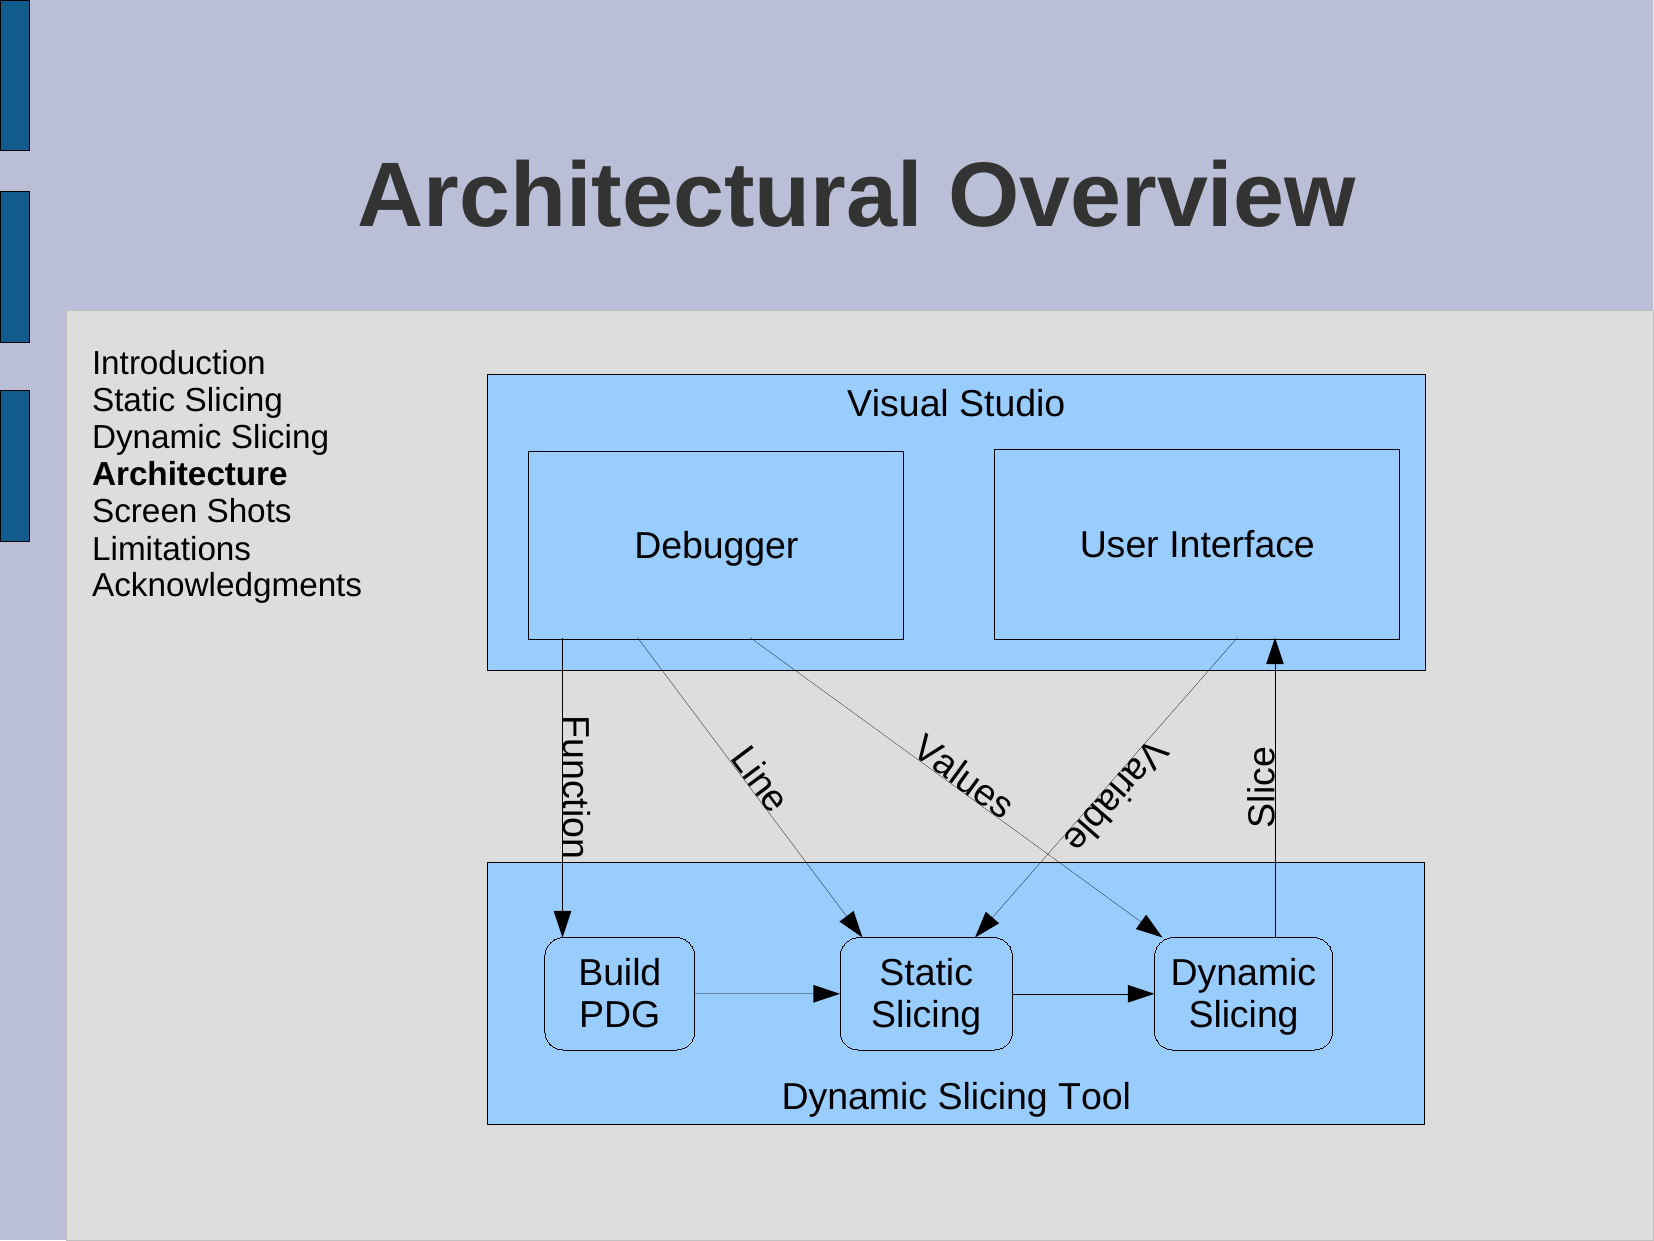

# Architectural Overview
Introduction
Static Slicing
Dynamic Slicing
Architecture
Screen Shots
Limitations
Acknowledgments
Visual Studio
User Interface
Debugger
Function
Line
Values
Variable
Slice
Dynamic Slicing Tool
Build
PDG
Static
Slicing
Dynamic
Slicing